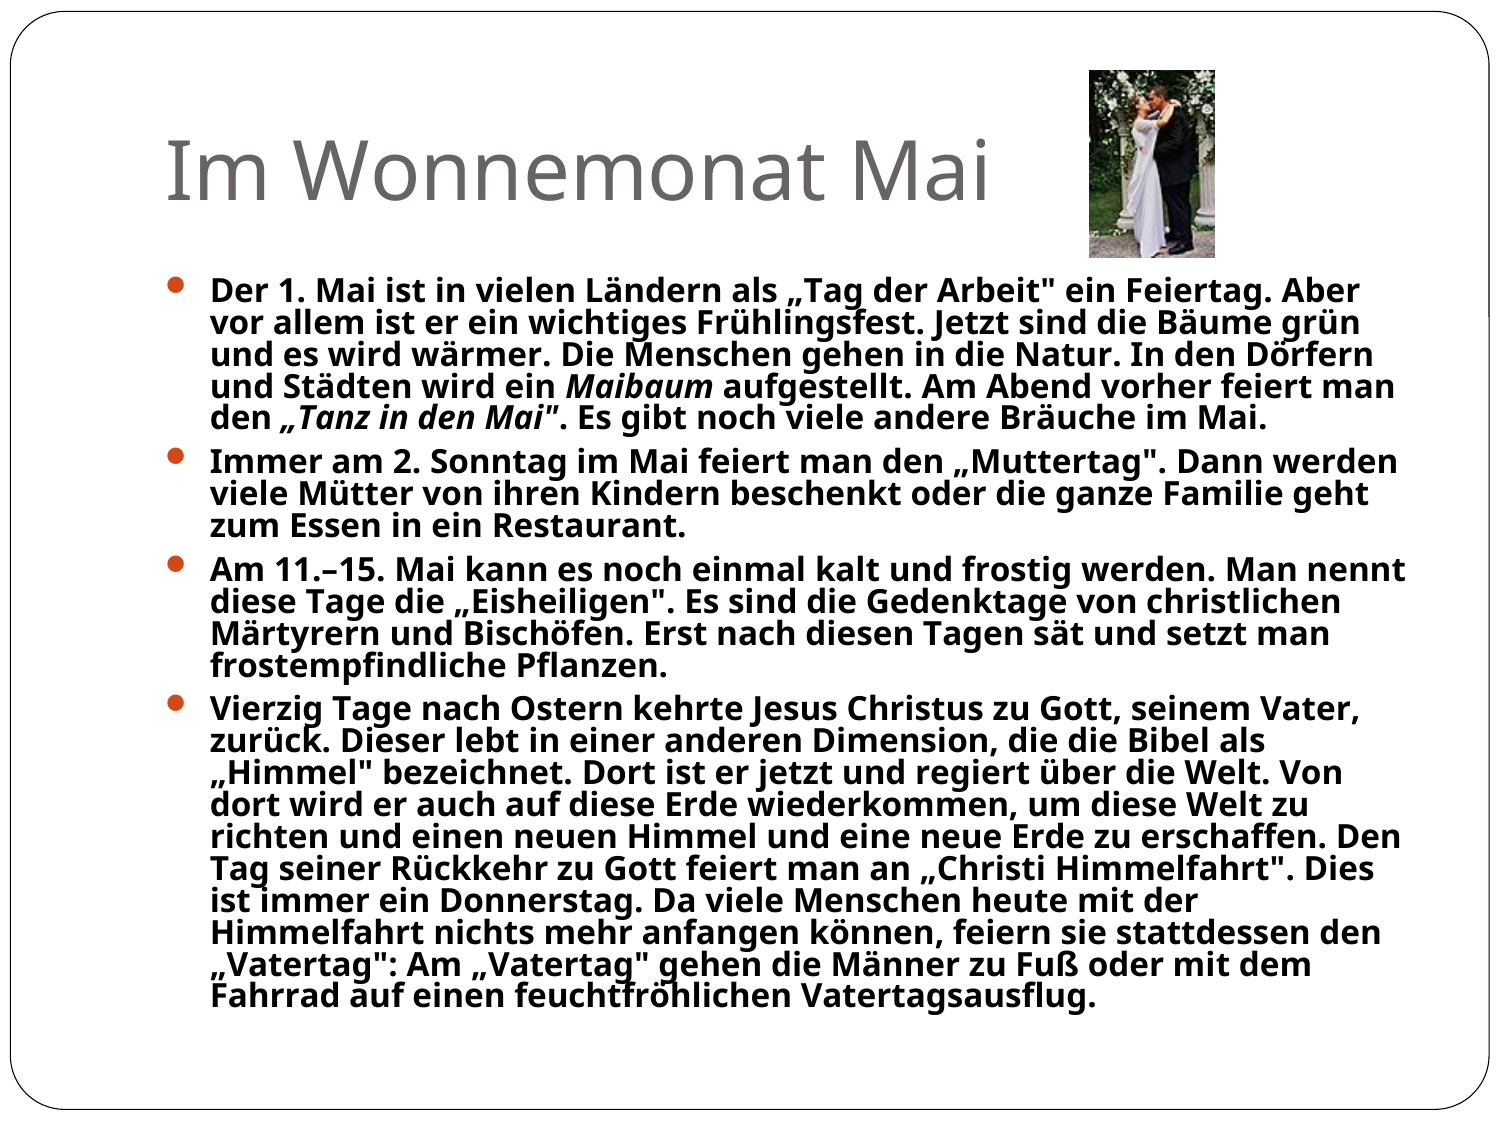

# Im Wonnemonat Mai
Der 1. Mai ist in vielen Ländern als „Tag der Arbeit" ein Feiertag. Aber vor allem ist er ein wichtiges Frühlingsfest. Jetzt sind die Bäume grün und es wird wärmer. Die Menschen gehen in die Natur. In den Dörfern und Städten wird ein Maibaum aufgestellt. Am Abend vorher feiert man den „Tanz in den Mai". Es gibt noch viele andere Bräuche im Mai.
Immer am 2. Sonntag im Mai feiert man den „Muttertag". Dann werden viele Mütter von ihren Kindern beschenkt oder die ganze Familie geht zum Essen in ein Restaurant.
Am 11.–15. Mai kann es noch einmal kalt und frostig werden. Man nennt diese Tage die „Eisheiligen". Es sind die Gedenktage von christlichen Märtyrern und Bischöfen. Erst nach diesen Tagen sät und setzt man frostempfindliche Pflanzen.
Vierzig Tage nach Ostern kehrte Jesus Christus zu Gott, seinem Vater, zurück. Dieser lebt in einer anderen Dimension, die die Bibel als „Himmel" bezeichnet. Dort ist er jetzt und regiert über die Welt. Von dort wird er auch auf diese Erde wiederkommen, um diese Welt zu richten und einen neuen Himmel und eine neue Erde zu erschaffen. Den Tag seiner Rückkehr zu Gott feiert man an „Christi Himmelfahrt". Dies ist immer ein Donnerstag. Da viele Menschen heute mit der Himmelfahrt nichts mehr anfangen können, feiern sie stattdessen den „Vatertag": Am „Vatertag" gehen die Männer zu Fuß oder mit dem Fahrrad auf einen feuchtfröhlichen Vatertagsausflug.